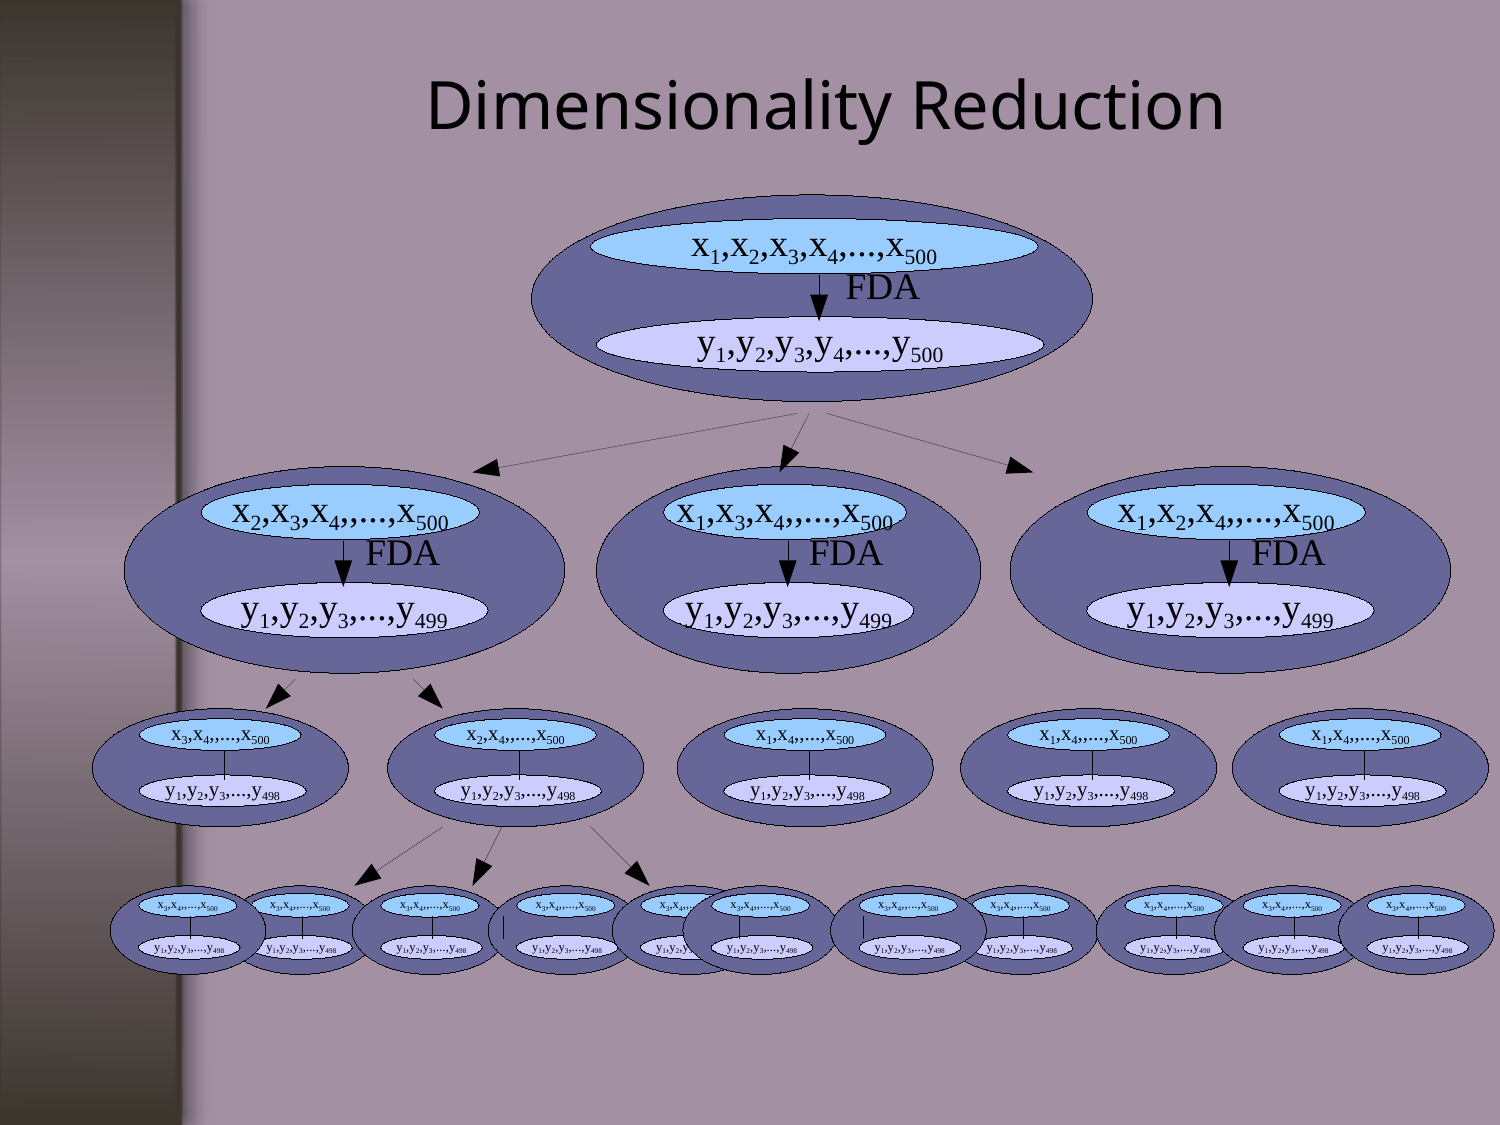

# Dimensionality Reduction
x1,x2,x3,x4,...,x500
FDA
y1,y2,y3,y4,...,y500
x2,x3,x4,,...,x500
x1,x3,x4,,...,x500
x1,x2,x4,,...,x500
FDA
FDA
FDA
y1,y2,y3,...,y499
y1,y2,y3,...,y499
y1,y2,y3,...,y499
x3,x4,,...,x500
x2,x4,,...,x500
x1,x4,,...,x500
x1,x4,,...,x500
x1,x4,,...,x500
y1,y2,y3,...,y498
y1,y2,y3,...,y498
y1,y2,y3,...,y498
y1,y2,y3,...,y498
y1,y2,y3,...,y498
x3,x4,,...,x500
x3,x4,,...,x500
x3,x4,,...,x500
x3,x4,,...,x500
x3,x4,,...,x500
x3,x4,,...,x500
x3,x4,,...,x500
x3,x4,,...,x500
x3,x4,,...,x500
x3,x4,,...,x500
x3,x4,,...,x500
x3,x4,,...,x500
x3,x4,,...,x500
y1,y2,y3,...,y498
y1,y2,y3,...,y498
y1,y2,y3,...,y498
y1,y2,y3,...,y498
y1,y2,y3,...,y498
y1,y2,y3,...,y498
y1,y2,y3,...,y498
y1,y2,y3,...,y498
y1,y2,y3,...,y498
y1,y2,y3,...,y498
y1,y2,y3,...,y498
y1,y2,y3,...,y498
y1,y2,y3,...,y498